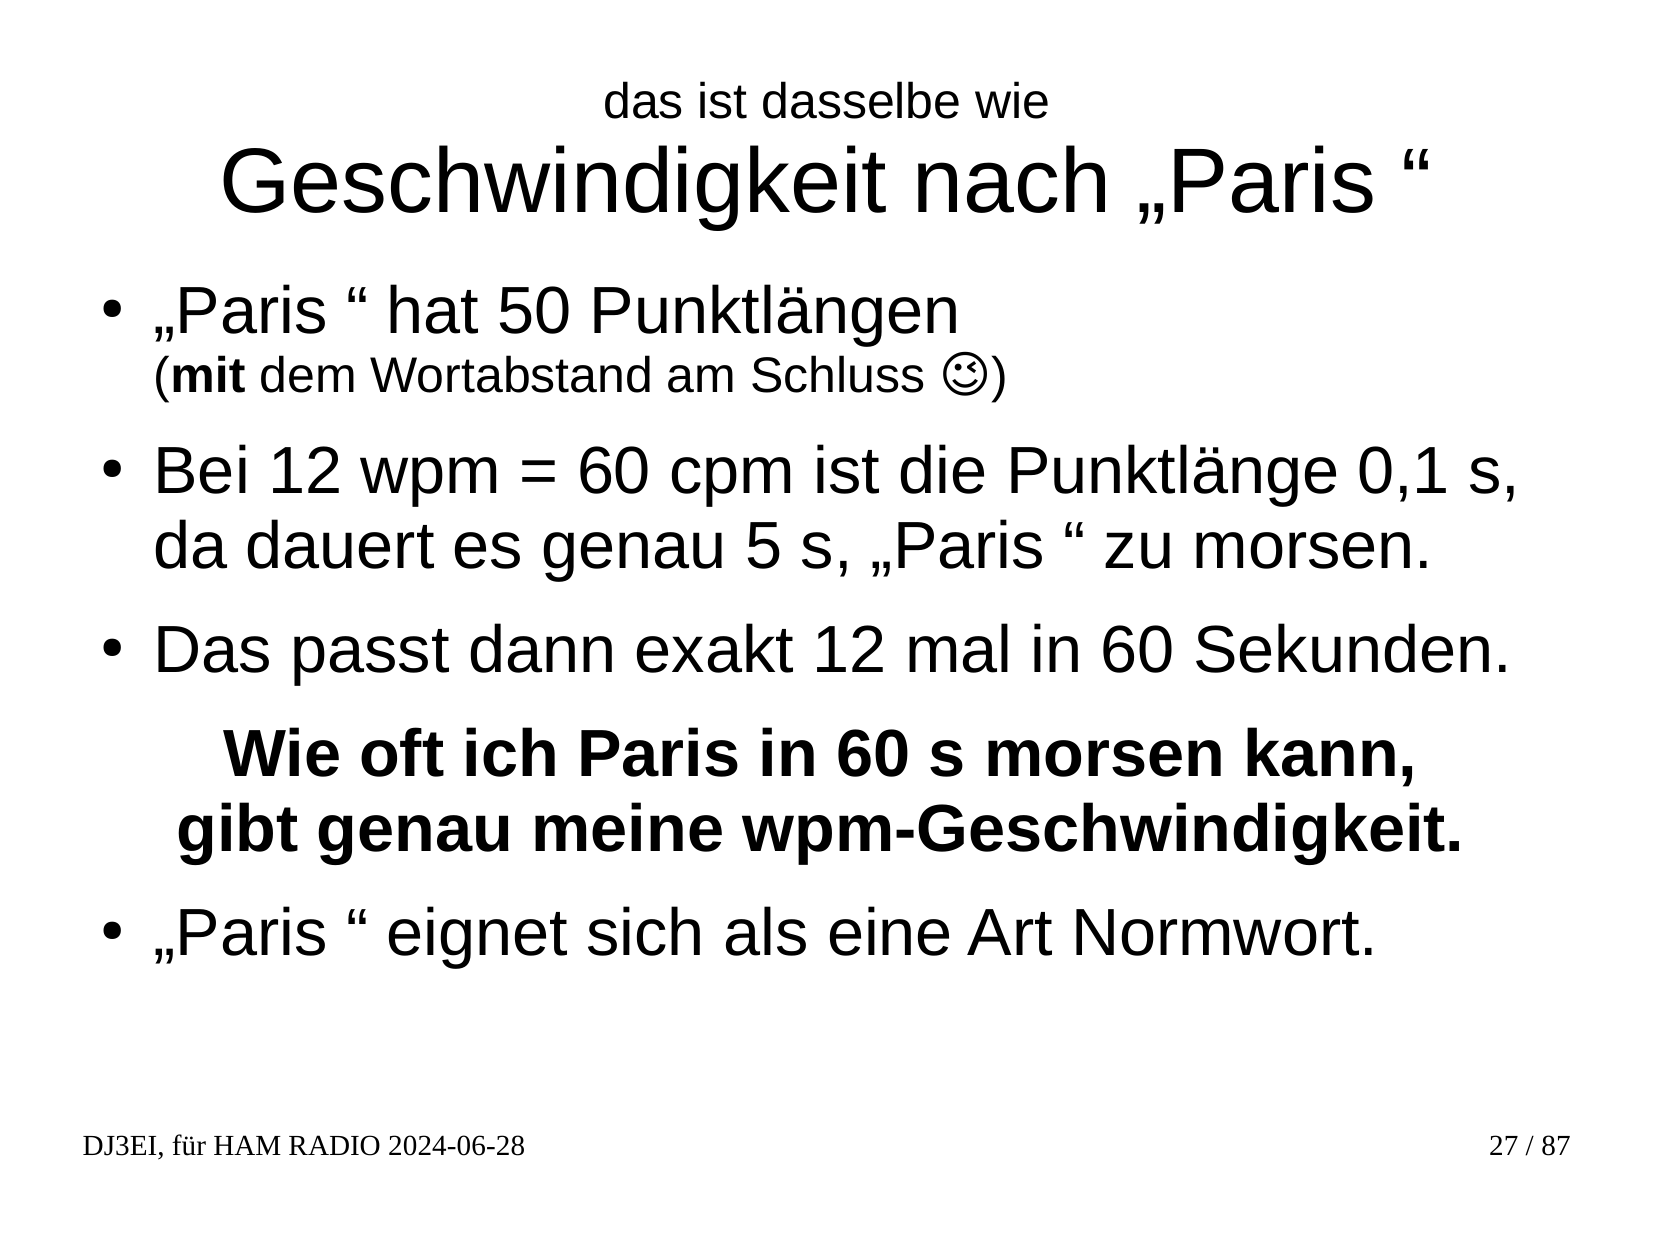

# das ist dasselbe wie Geschwindigkeit nach „Paris “
„Paris “ hat 50 Punktlängen
(mit dem Wortabstand am Schluss 😉)
Bei 12 wpm = 60 cpm ist die Punktlänge 0,1 s,
da dauert es genau 5 s, „Paris “ zu morsen.
Das passt dann exakt 12 mal in 60 Sekunden.
Wie oft ich Paris in 60 s morsen kann,
gibt genau meine wpm-Geschwindigkeit.
„Paris “ eignet sich als eine Art Normwort.
27